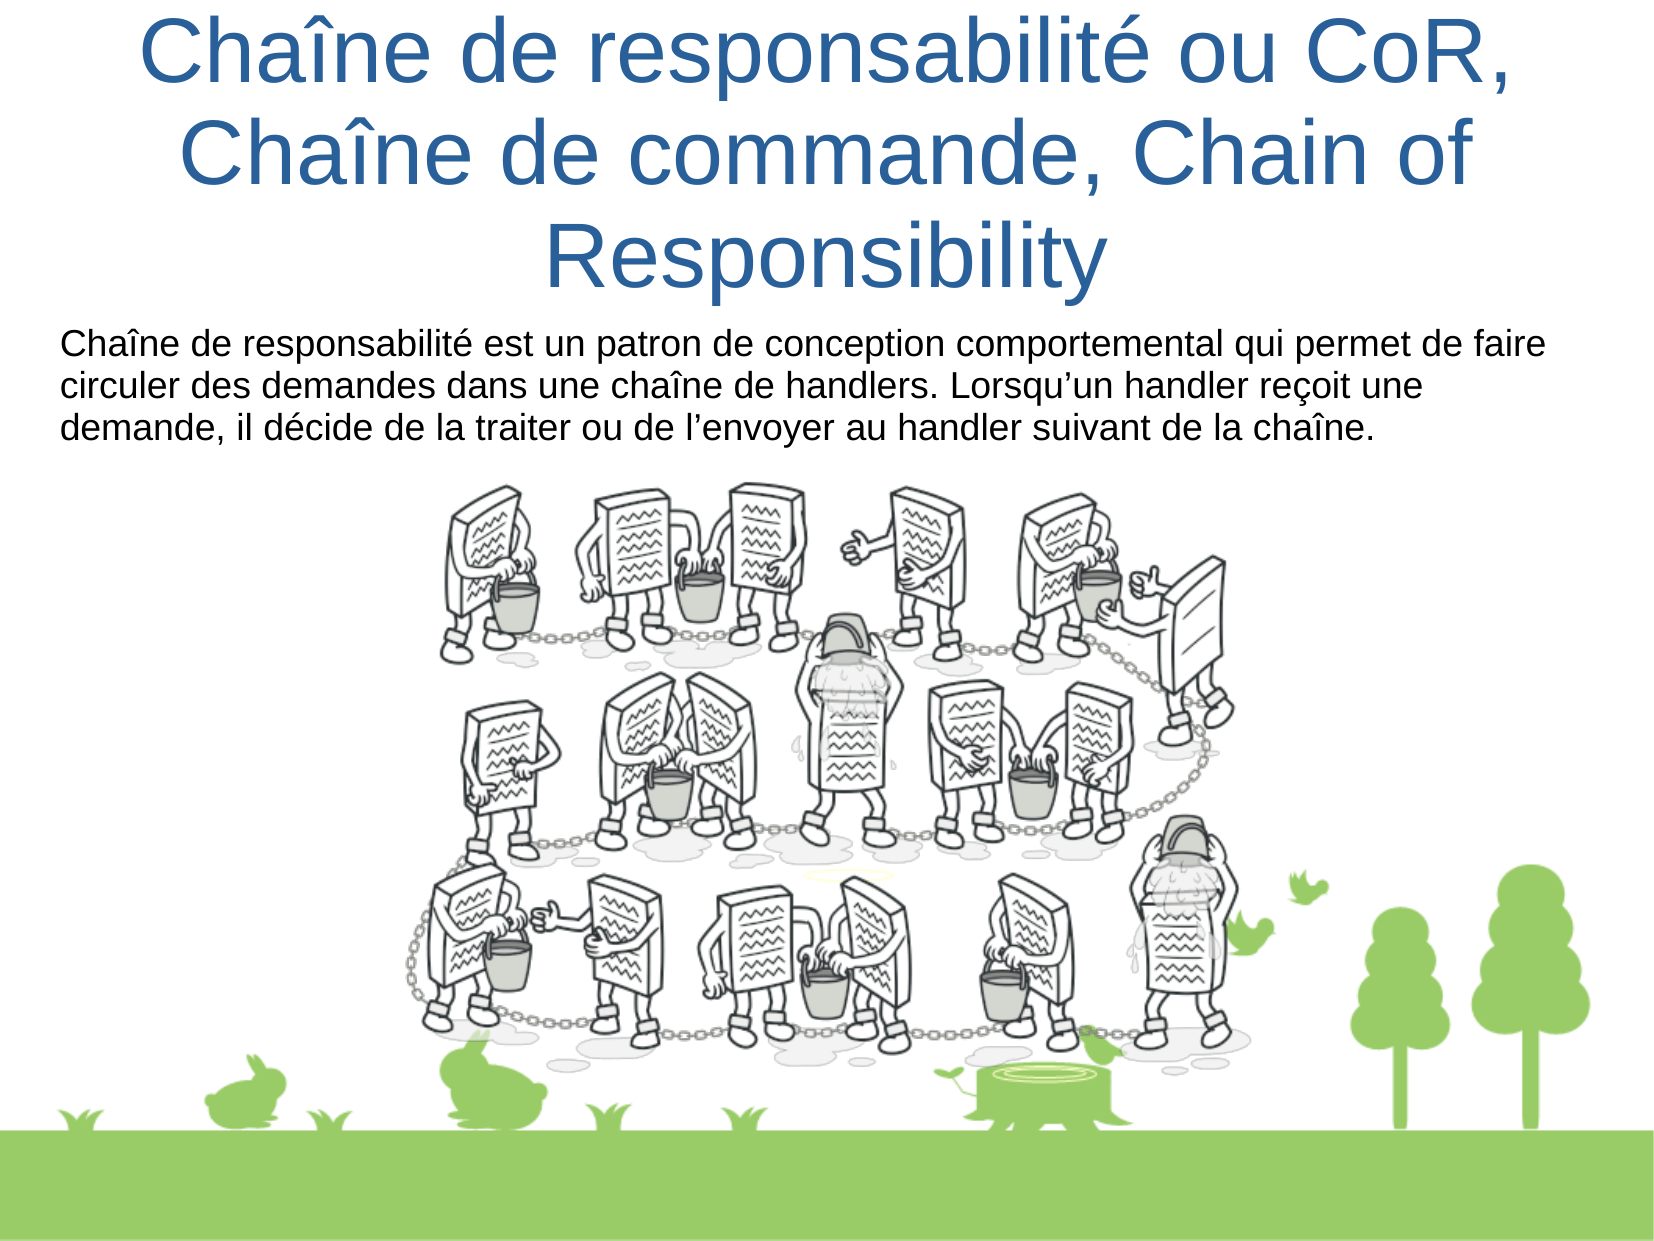

# Chaîne de responsabilité ou CoR, Chaîne de commande, Chain of Responsibility
Chaîne de responsabilité est un patron de conception comportemental qui permet de faire circuler des demandes dans une chaîne de handlers. Lorsqu’un handler reçoit une demande, il décide de la traiter ou de l’envoyer au handler suivant de la chaîne.